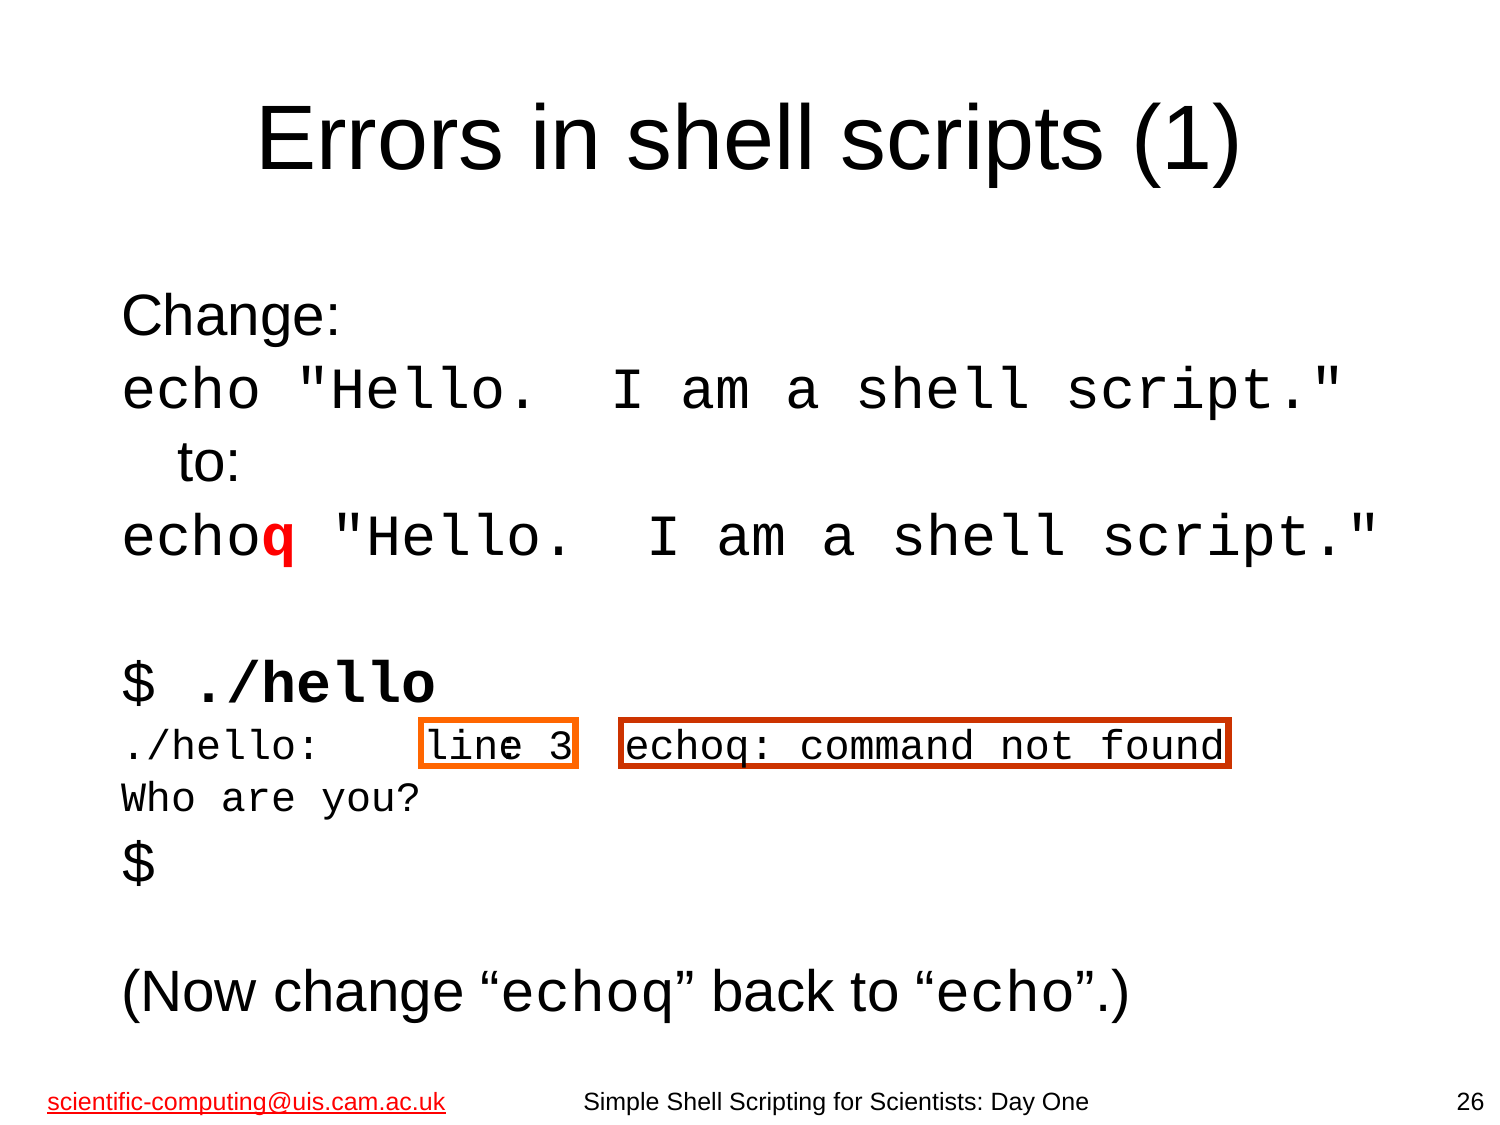

# Errors in shell scripts (1)
Change:
echo "Hello. I am a shell script."
	to:
echoq "Hello. I am a shell script."
$ ./hello
Who are you?
$
(Now change “echoq” back to “echo”.)
./hello: :
line 3
echoq: command not found
escience-support@ucs.cam.ac.uk	Simple Shell Scripting for Scientists: Day One
26